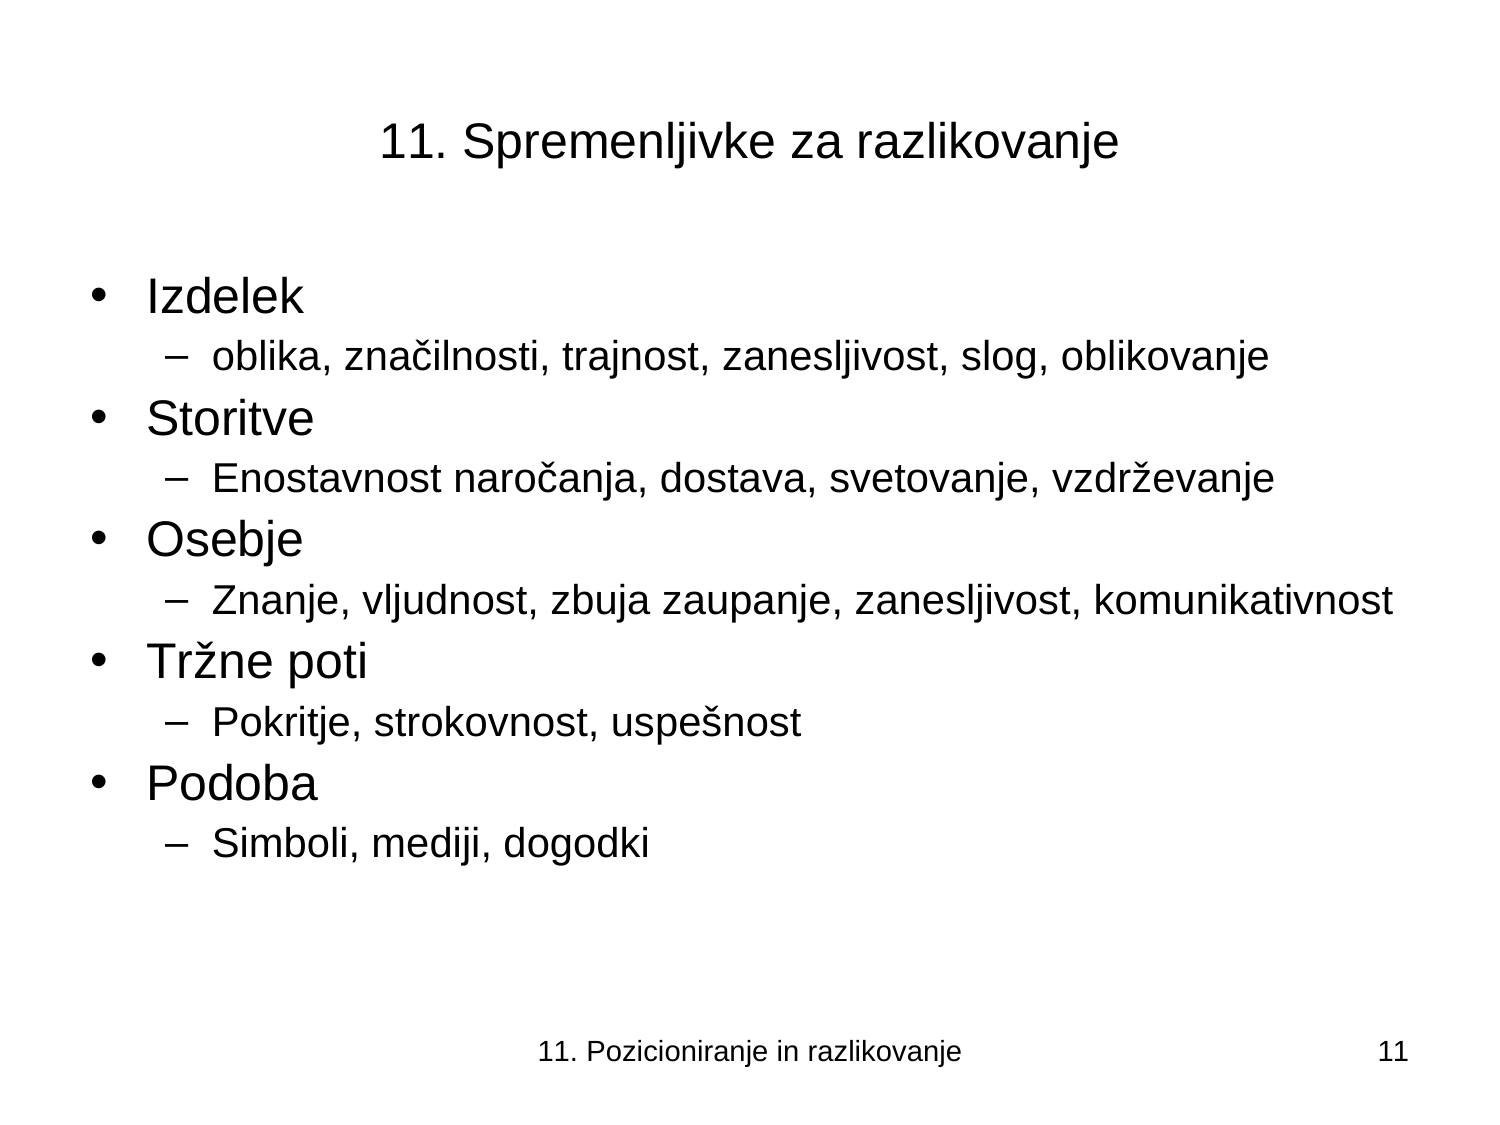

# 11. Spremenljivke za razlikovanje
Izdelek
oblika, značilnosti, trajnost, zanesljivost, slog, oblikovanje
Storitve
Enostavnost naročanja, dostava, svetovanje, vzdrževanje
Osebje
Znanje, vljudnost, zbuja zaupanje, zanesljivost, komunikativnost
Tržne poti
Pokritje, strokovnost, uspešnost
Podoba
Simboli, mediji, dogodki
11. Pozicioniranje in razlikovanje